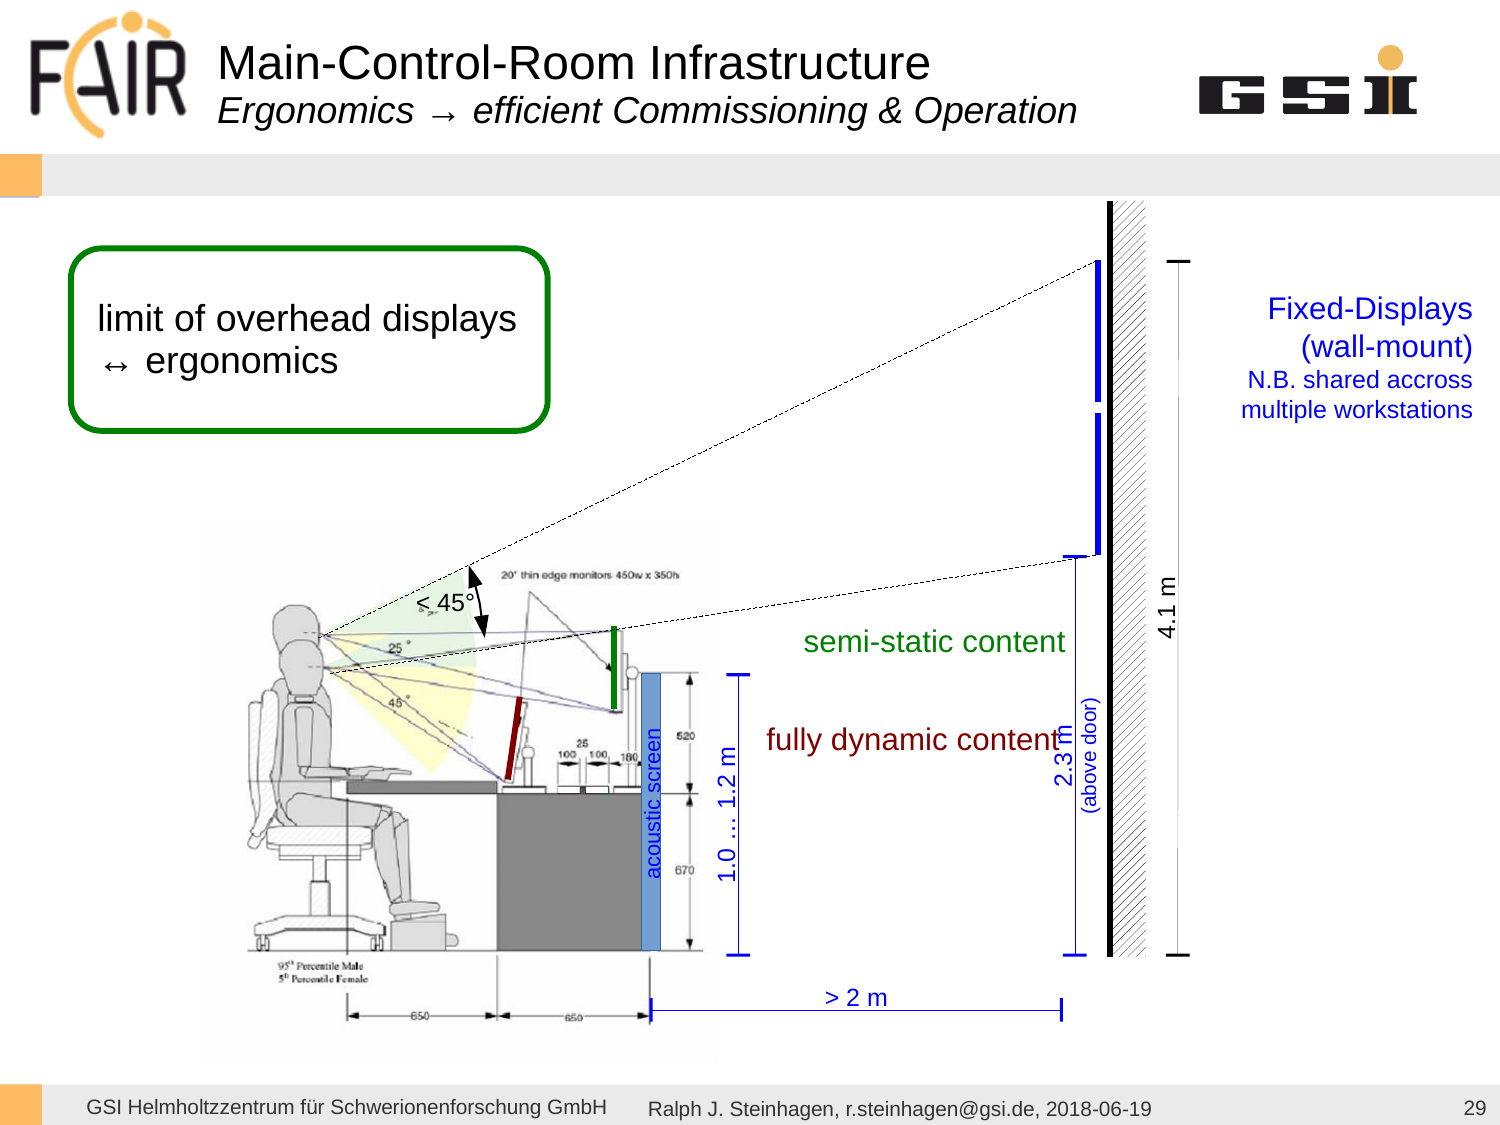

# Main-Control-Room Infrastructure Ergonomics → efficient Commissioning & Operation
limit of overhead displays
↔ ergonomics
4.1 m
Fixed-Displays
(wall-mount)
N.B. shared accross multiple workstations
2.3 m
(above door)
< 45°
semi-static content
1.0 … 1.2 m
fully dynamic content
acoustic screen
> 2 m